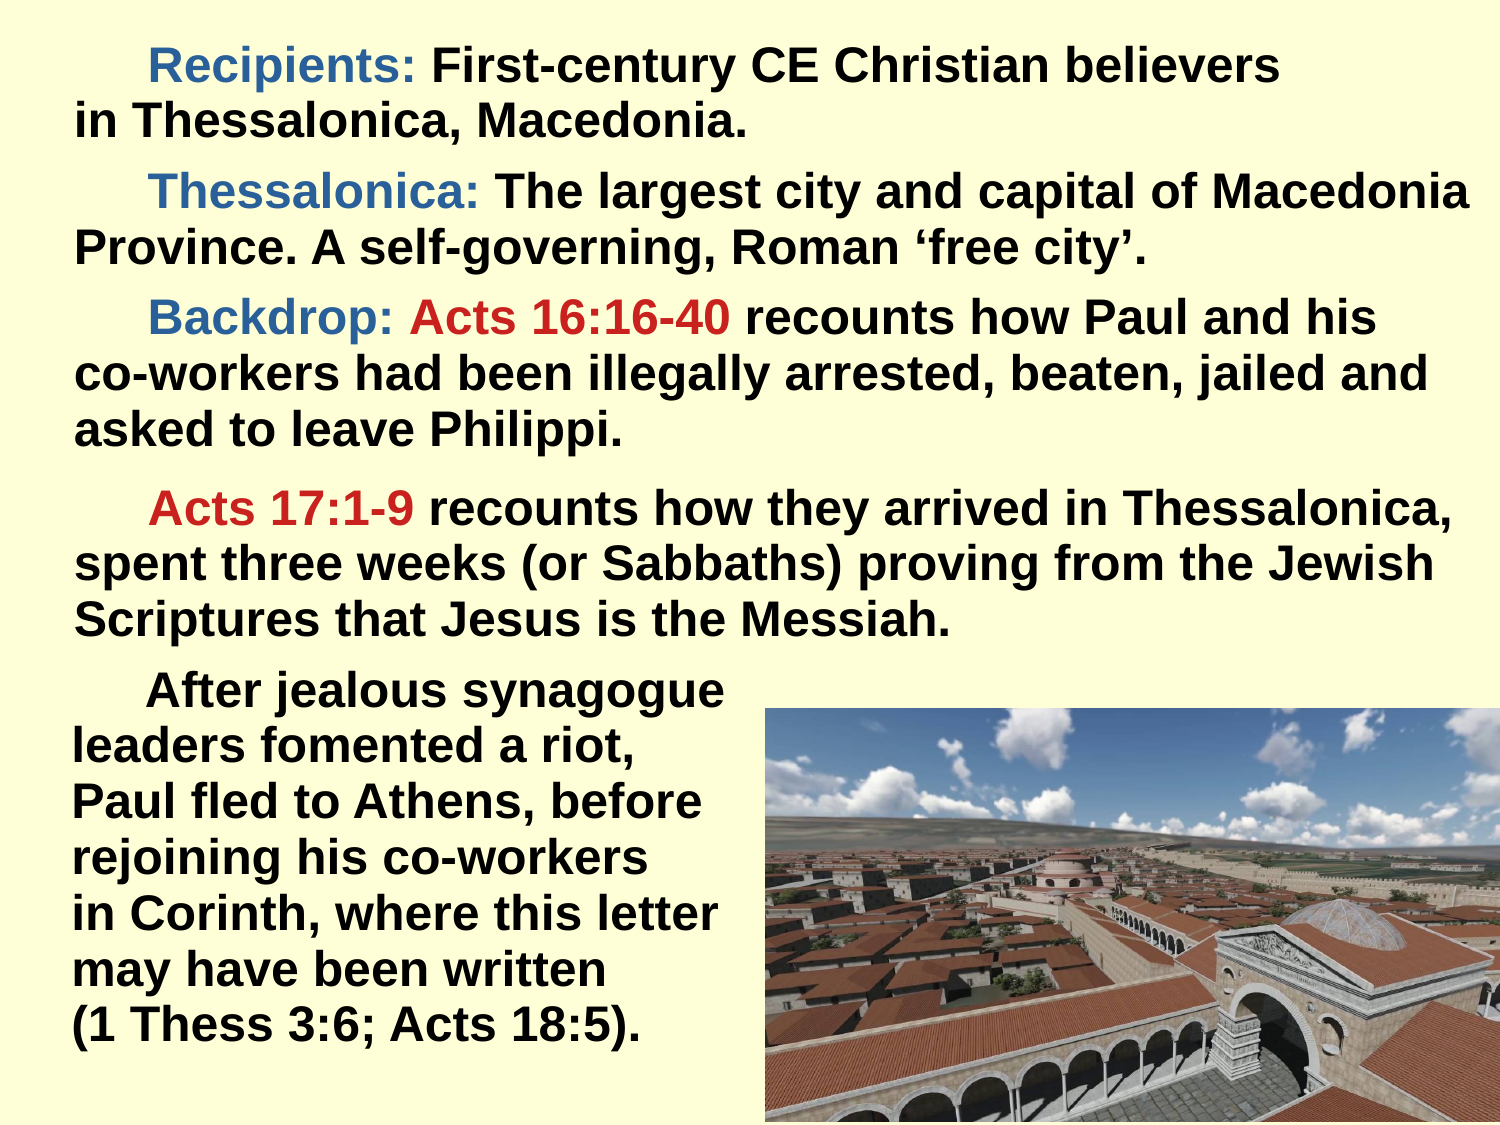

Recipients: First-century CE Christian believers in Thessalonica, Macedonia.
	Thessalonica: The largest city and capital of Macedonia Province. A self-governing, Roman ‘free city’.
	Backdrop: Acts 16:16-40 recounts how Paul and his co-workers had been illegally arrested, beaten, jailed and asked to leave Philippi.
	Acts 17:1-9 recounts how they arrived in Thessalonica, spent three weeks (or Sabbaths) proving from the Jewish Scriptures that Jesus is the Messiah.
	After jealous synagogue leaders fomented a riot, Paul fled to Athens, before rejoining his co-workers
in Corinth, where this letter may have been written
(1 Thess 3:6; Acts 18:5).